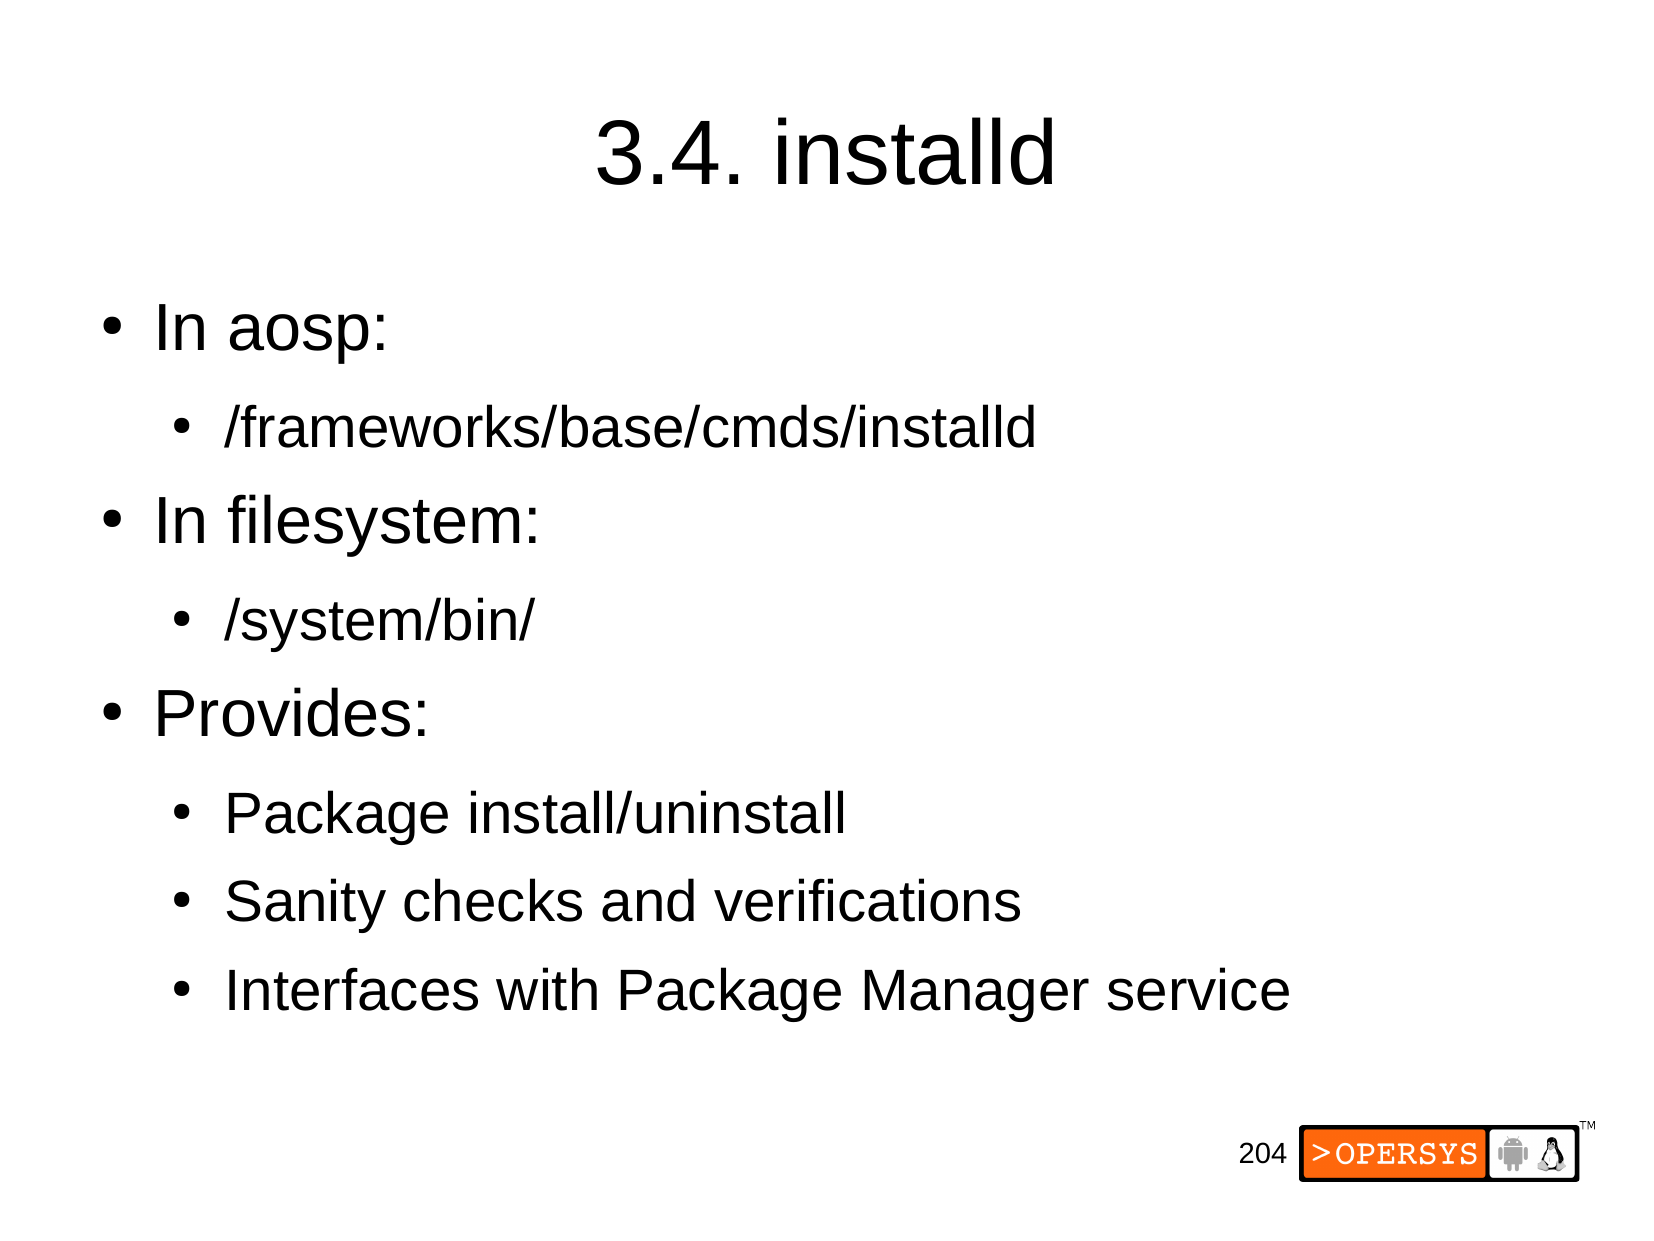

# 3.4. installd
In aosp:
/frameworks/base/cmds/installd
In filesystem:
/system/bin/
Provides:
Package install/uninstall
Sanity checks and verifications
Interfaces with Package Manager service